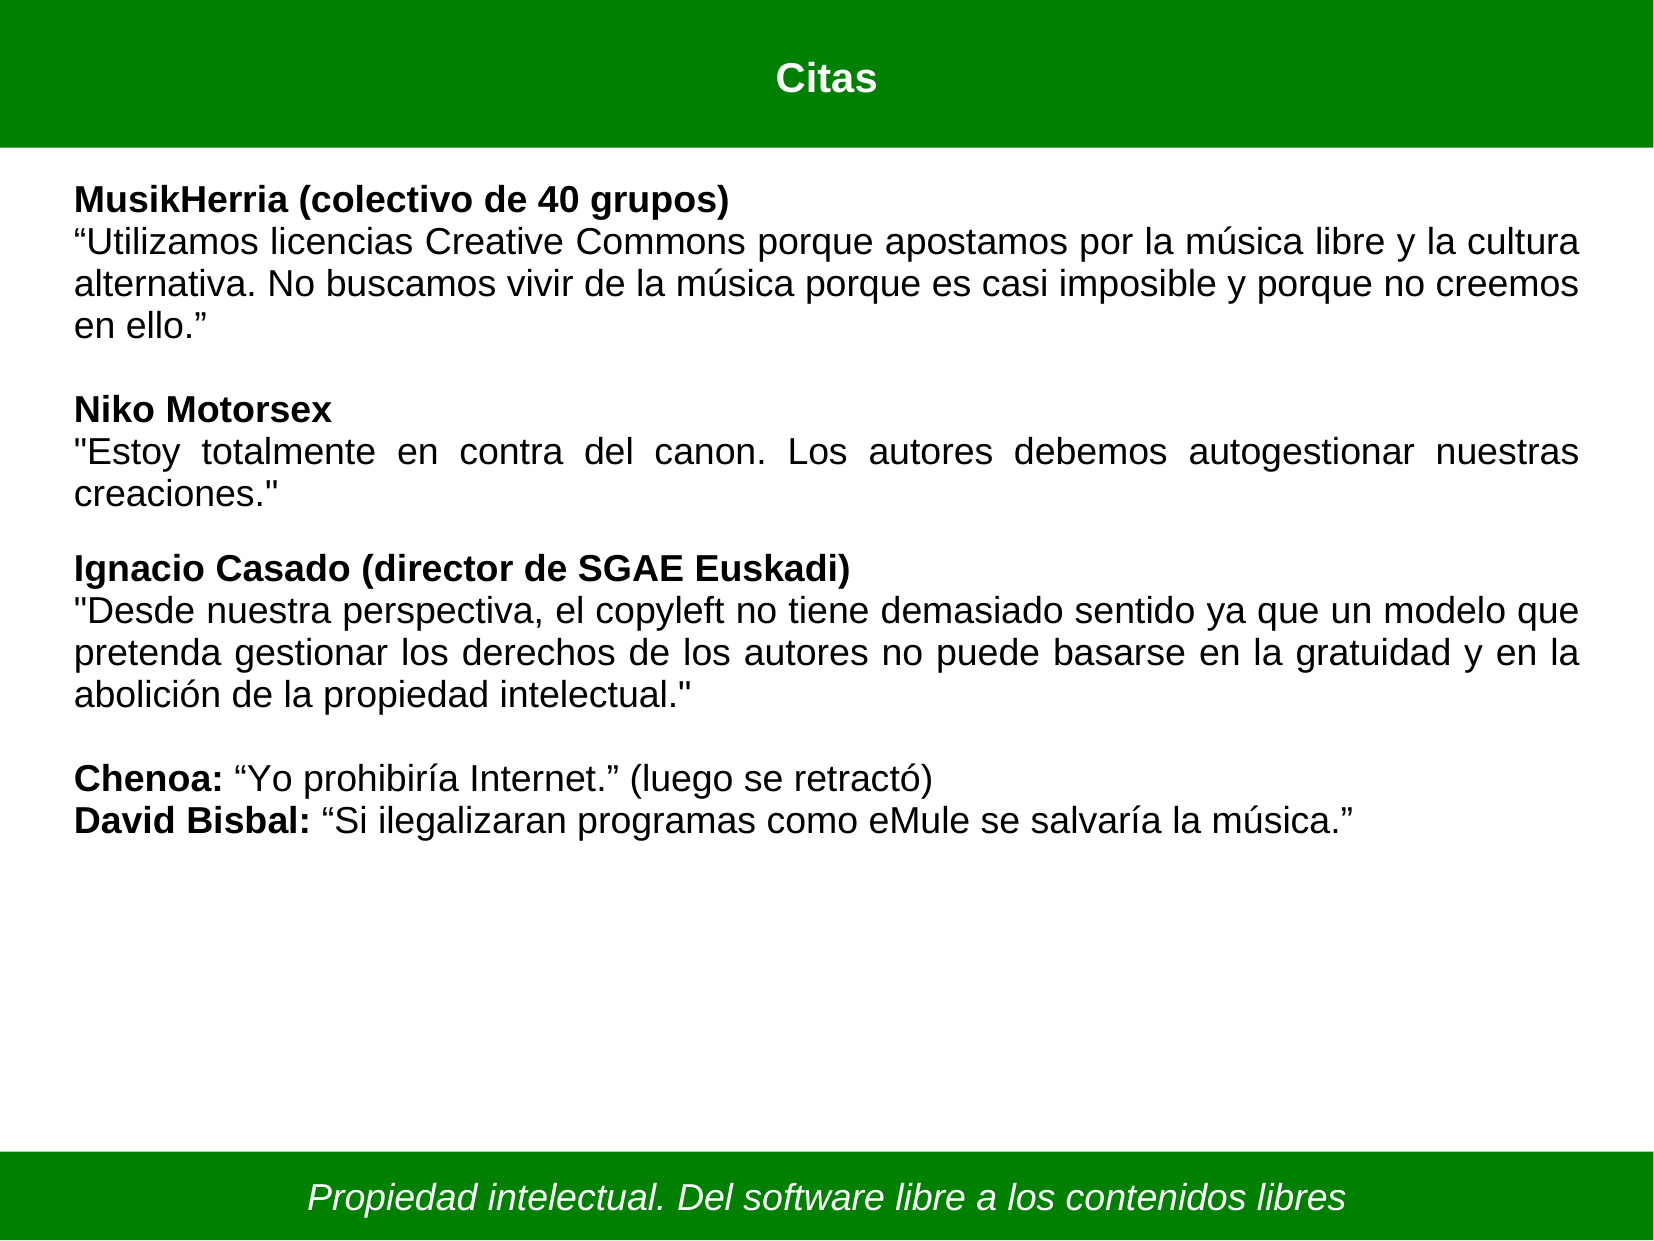

Citas
MusikHerria (colectivo de 40 grupos)
“Utilizamos licencias Creative Commons porque apostamos por la música libre y la cultura alternativa. No buscamos vivir de la música porque es casi imposible y porque no creemos en ello.”
Niko Motorsex
"Estoy totalmente en contra del canon. Los autores debemos autogestionar nuestras creaciones."
Ignacio Casado (director de SGAE Euskadi)
"Desde nuestra perspectiva, el copyleft no tiene demasiado sentido ya que un modelo que pretenda gestionar los derechos de los autores no puede basarse en la gratuidad y en la abolición de la propiedad intelectual."
Chenoa: “Yo prohibiría Internet.” (luego se retractó)
David Bisbal: “Si ilegalizaran programas como eMule se salvaría la música.”
Propiedad intelectual. Del software libre a los contenidos libres